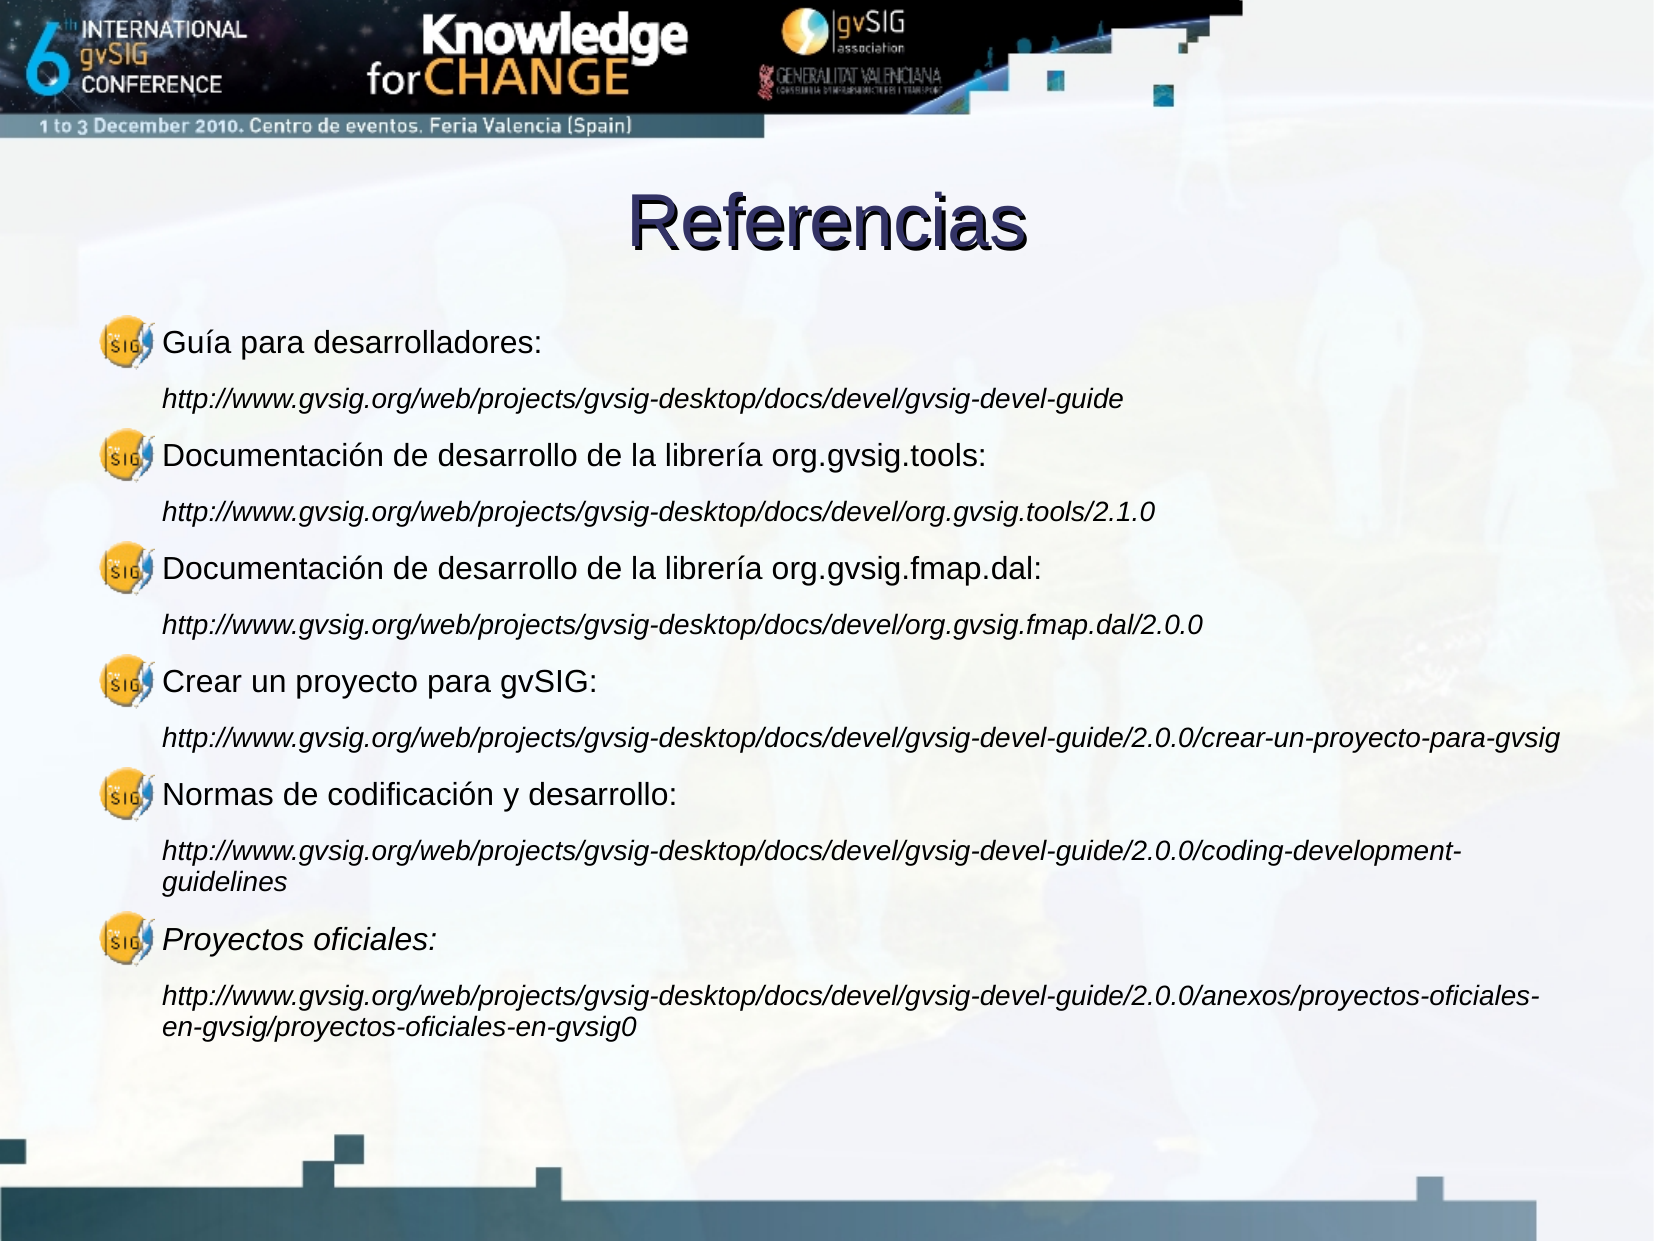

# Referencias
Guía para desarrolladores:
http://www.gvsig.org/web/projects/gvsig-desktop/docs/devel/gvsig-devel-guide
Documentación de desarrollo de la librería org.gvsig.tools:
http://www.gvsig.org/web/projects/gvsig-desktop/docs/devel/org.gvsig.tools/2.1.0
Documentación de desarrollo de la librería org.gvsig.fmap.dal:
http://www.gvsig.org/web/projects/gvsig-desktop/docs/devel/org.gvsig.fmap.dal/2.0.0
Crear un proyecto para gvSIG:
http://www.gvsig.org/web/projects/gvsig-desktop/docs/devel/gvsig-devel-guide/2.0.0/crear-un-proyecto-para-gvsig
Normas de codificación y desarrollo:
http://www.gvsig.org/web/projects/gvsig-desktop/docs/devel/gvsig-devel-guide/2.0.0/coding-development-guidelines
Proyectos oficiales:
http://www.gvsig.org/web/projects/gvsig-desktop/docs/devel/gvsig-devel-guide/2.0.0/anexos/proyectos-oficiales-en-gvsig/proyectos-oficiales-en-gvsig0